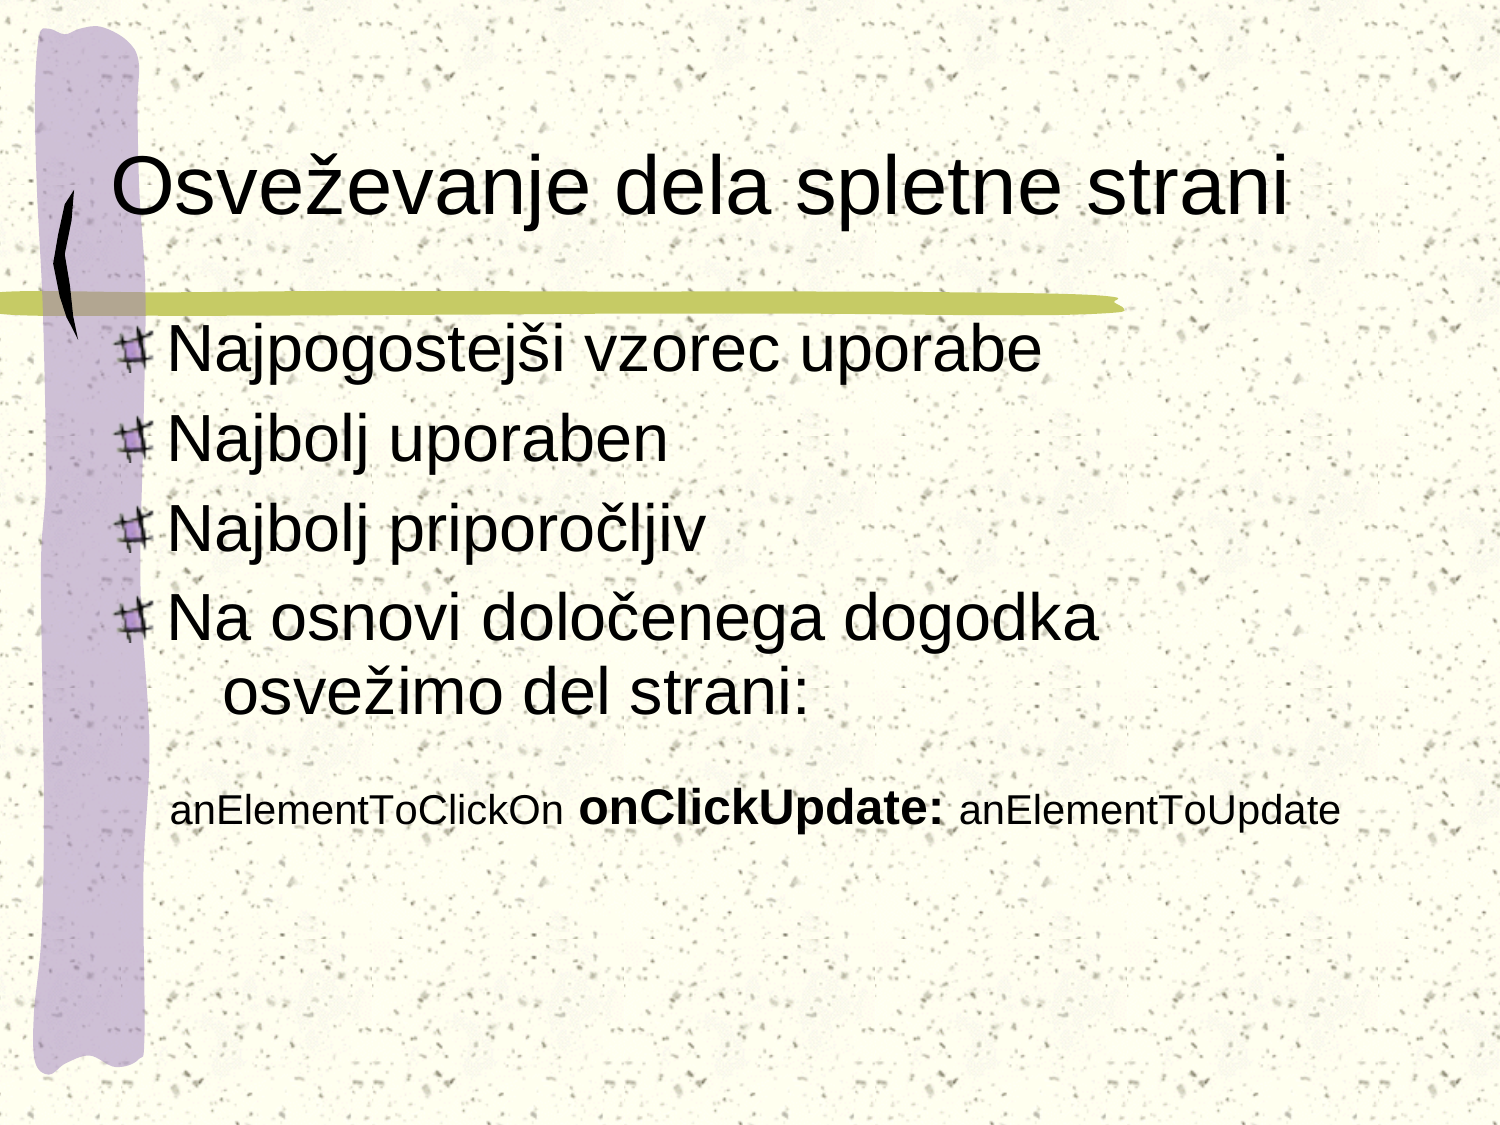

# Osveževanje dela spletne strani
Najpogostejši vzorec uporabe
Najbolj uporaben
Najbolj priporočljiv
Na osnovi določenega dogodka osvežimo del strani:
anElementToClickOn onClickUpdate: anElementToUpdate